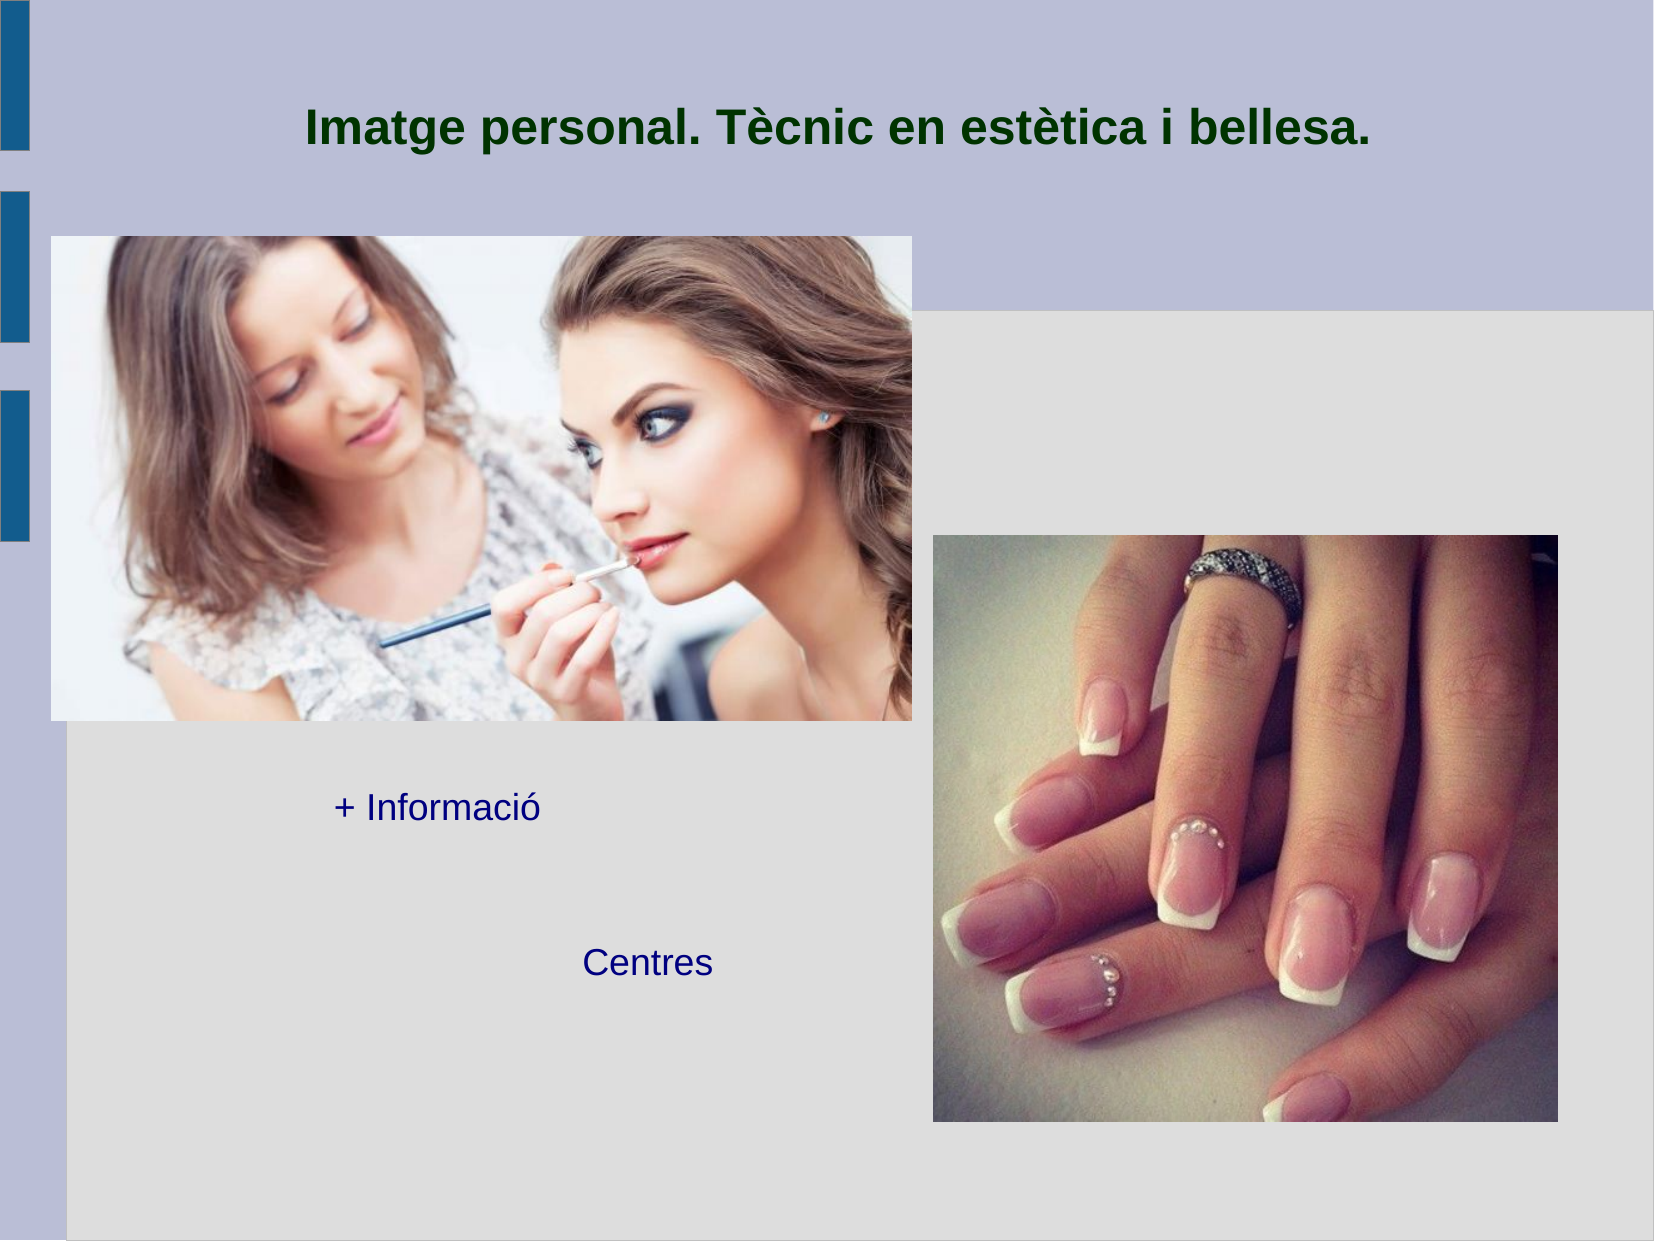

# Imatge personal. Tècnic en estètica i bellesa.
+ Informació
Centres